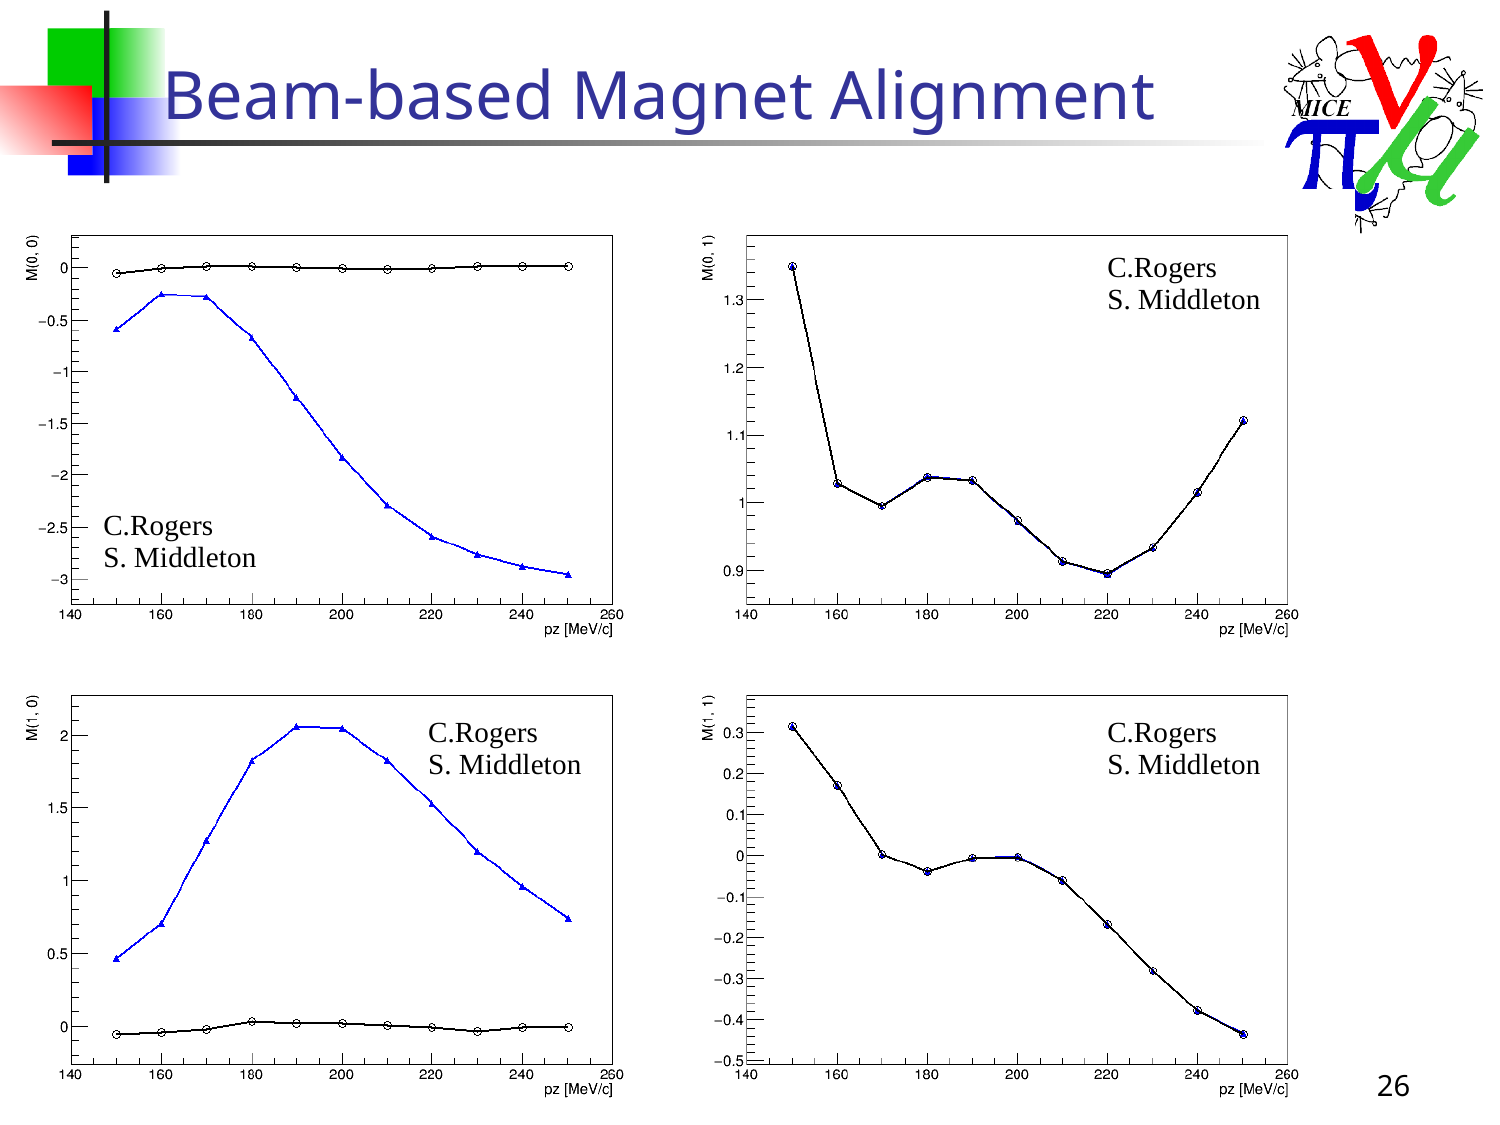

# Beam-based Magnet Alignment
C.Rogers
S. Middleton
C.Rogers
S. Middleton
C.Rogers
S. Middleton
C.Rogers
S. Middleton
26